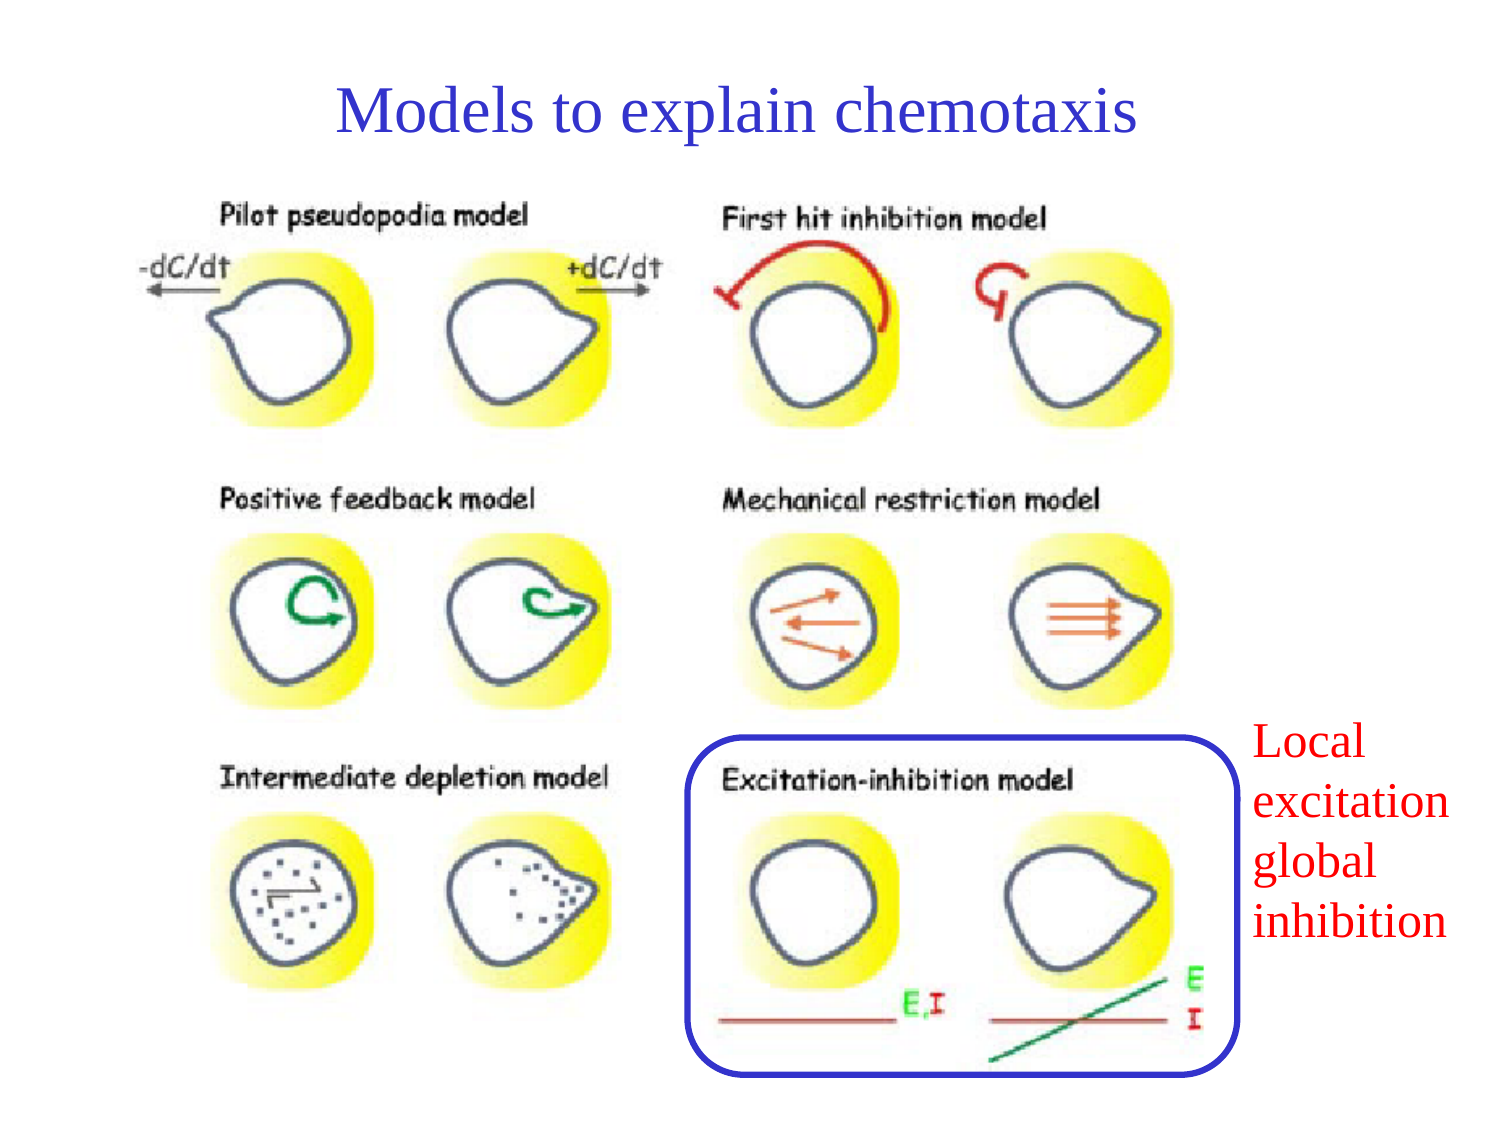

# Models to explain chemotaxis
Local
excitation
global
inhibition